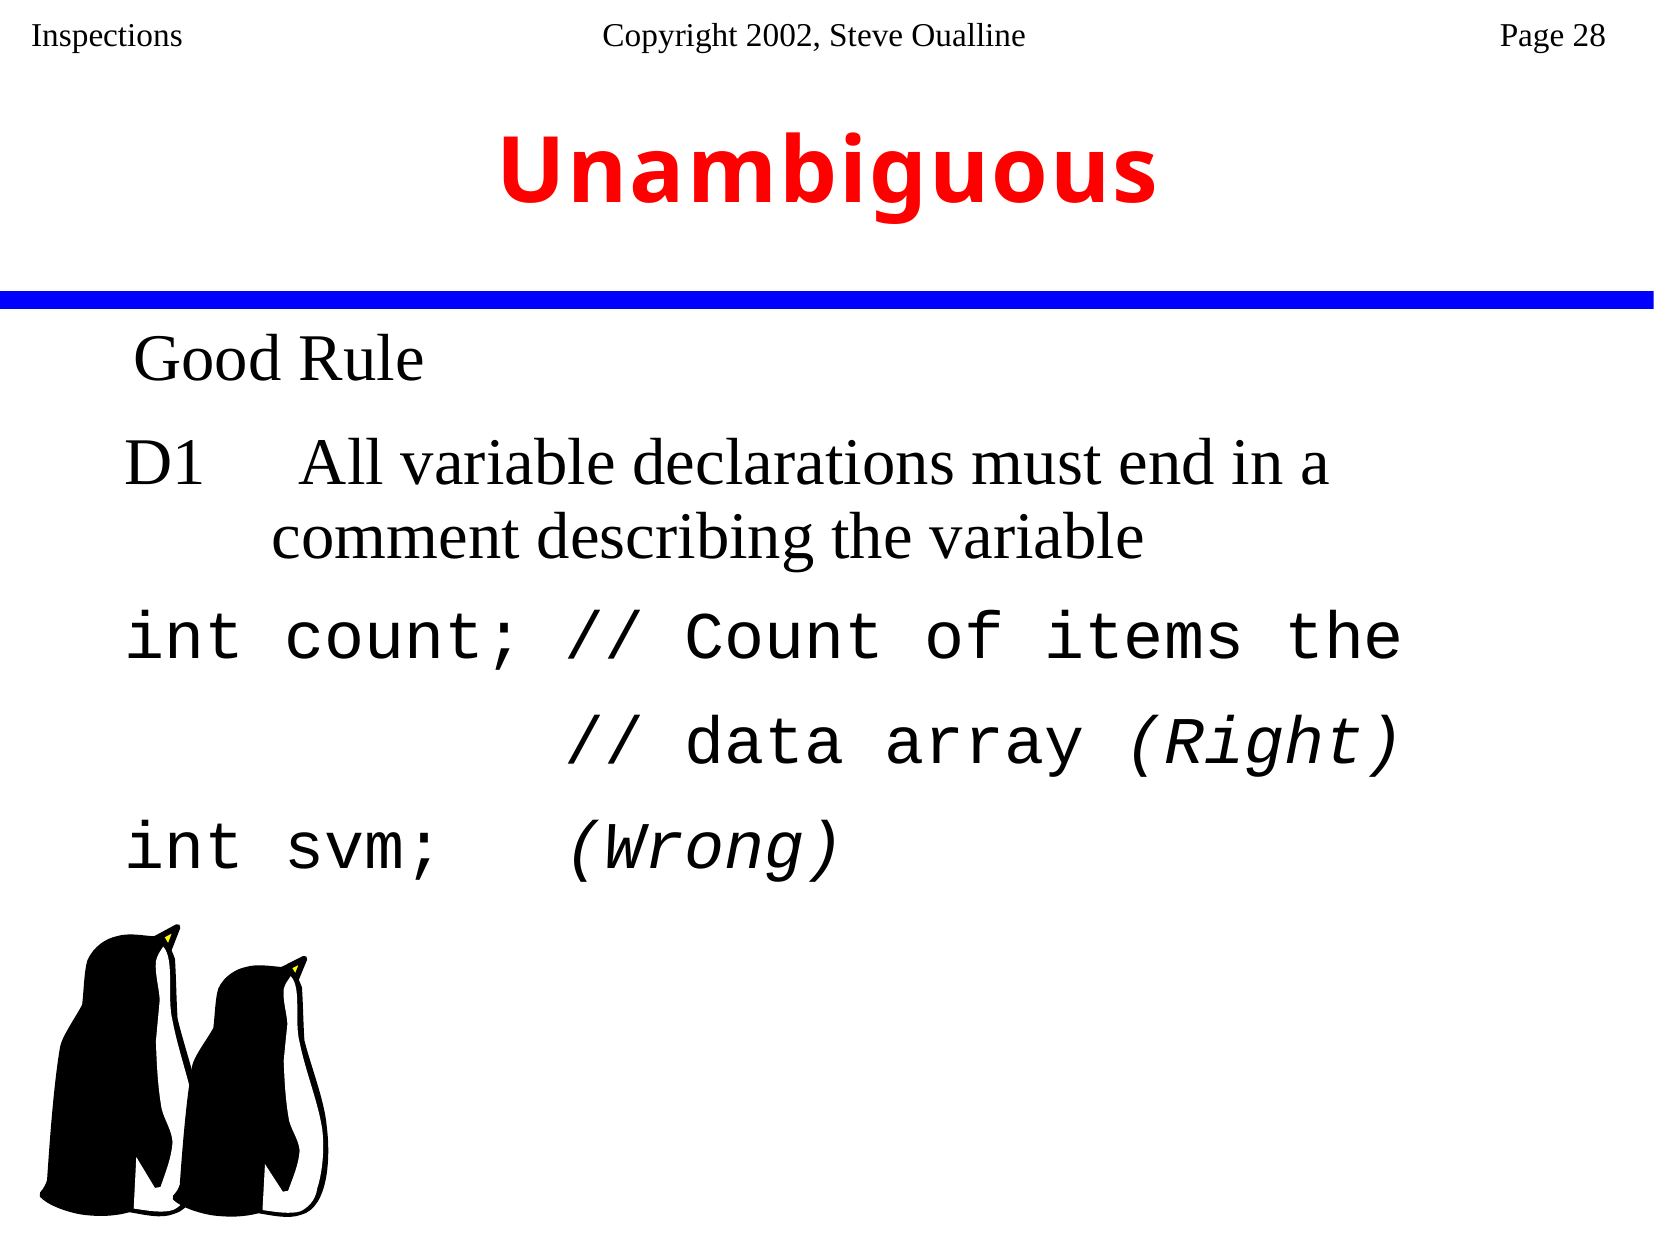

# Unambiguous
Good Rule
D1 	All variable declarations must end in a comment describing the variable
int count; // Count of items the
 // data array (Right)
int svm; (Wrong)